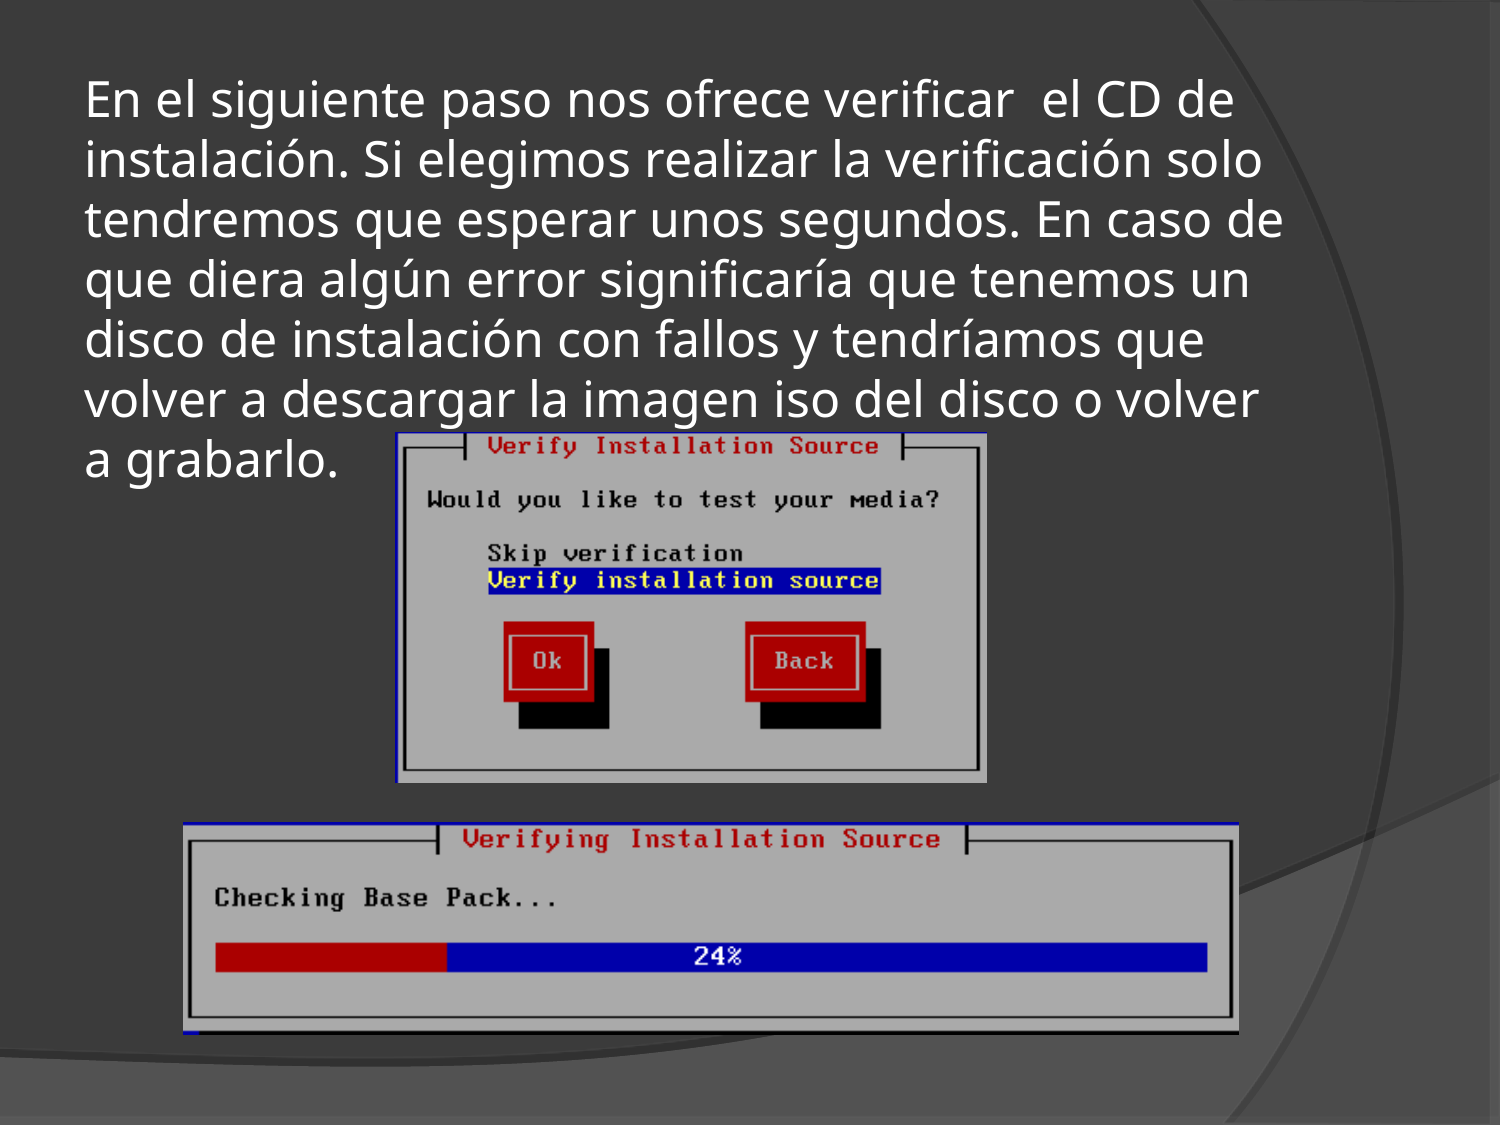

# En el siguiente paso nos ofrece verificar el CD de instalación. Si elegimos realizar la verificación solo tendremos que esperar unos segundos. En caso de que diera algún error significaría que tenemos un disco de instalación con fallos y tendríamos que volver a descargar la imagen iso del disco o volver a grabarlo.